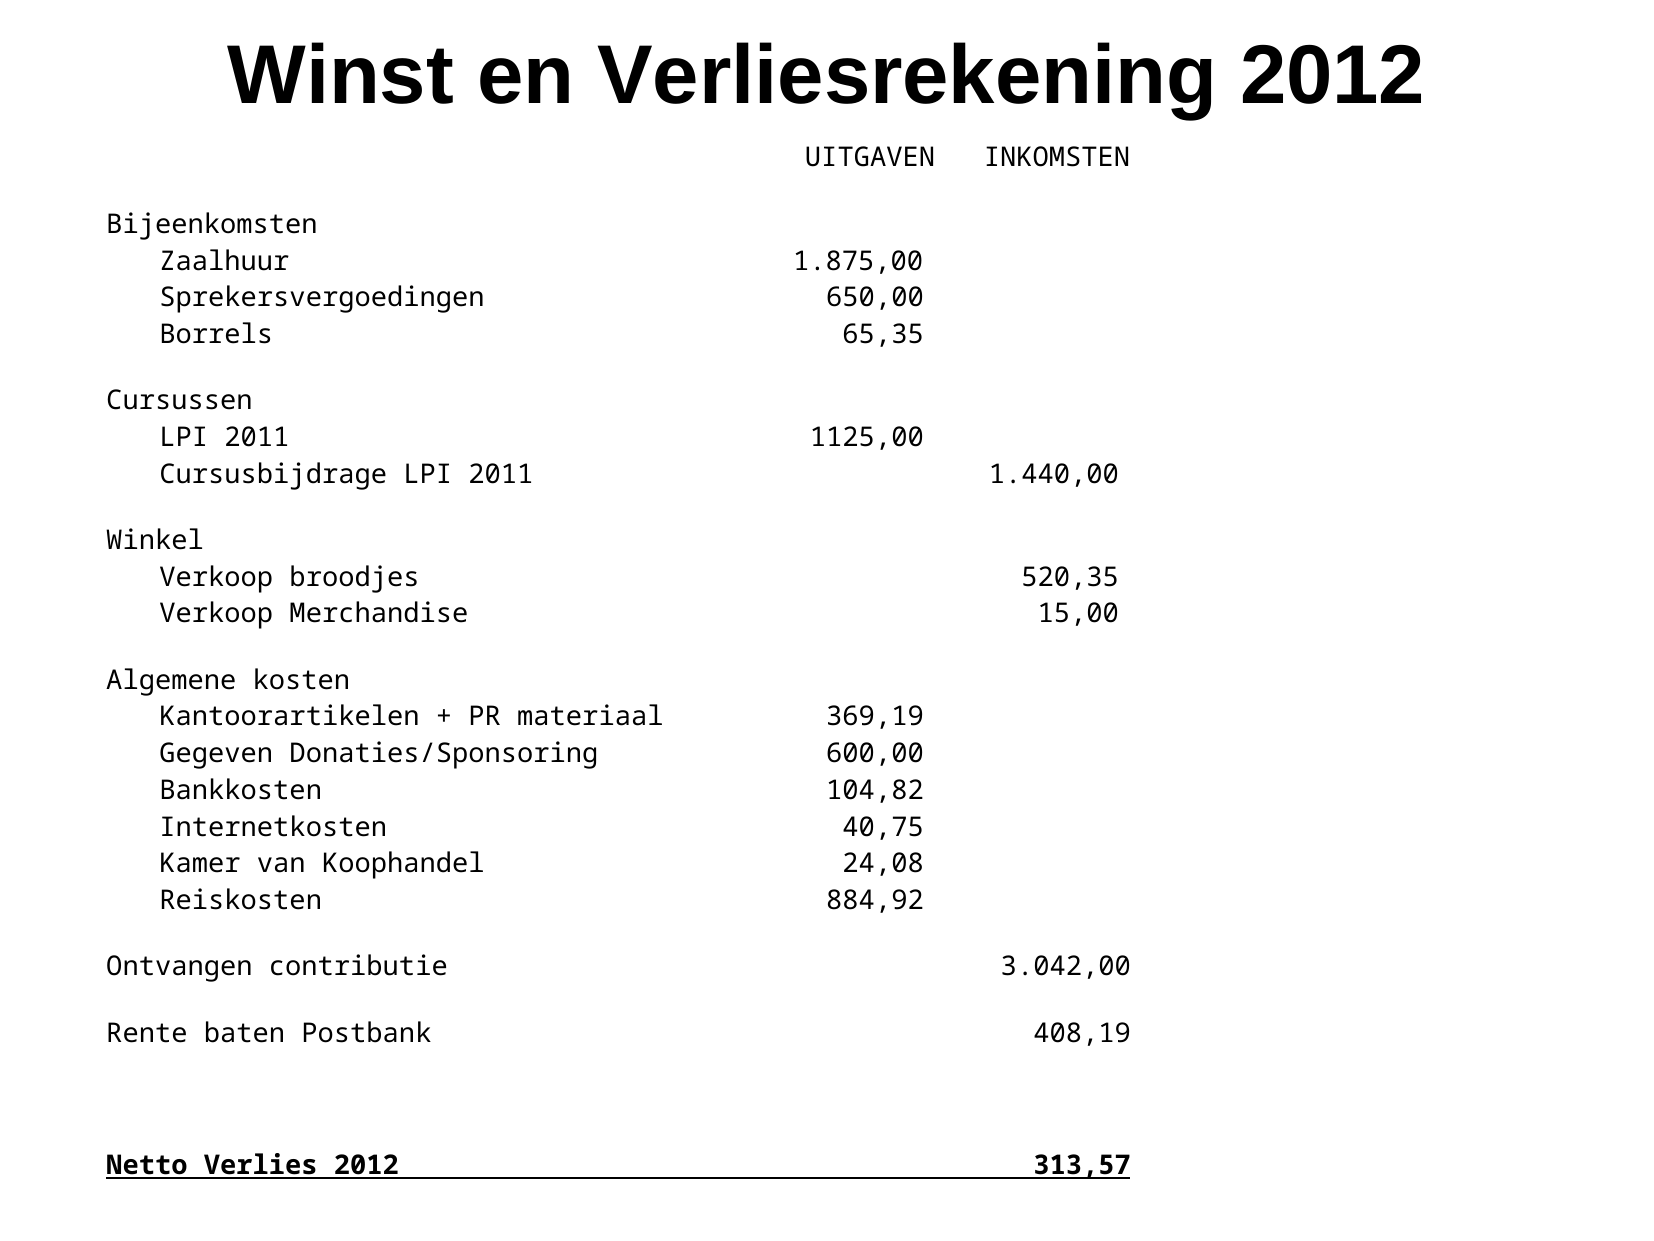

# Winst en Verliesrekening 2012
 UITGAVEN INKOMSTEN
Bijeenkomsten
Zaalhuur 1.875,00
Sprekersvergoedingen 650,00
Borrels 65,35
Cursussen
LPI 2011 1125,00
Cursusbijdrage LPI 2011 1.440,00
Winkel
Verkoop broodjes 520,35
Verkoop Merchandise 15,00
Algemene kosten
Kantoorartikelen + PR materiaal 369,19
Gegeven Donaties/Sponsoring 600,00
Bankkosten 104,82
Internetkosten 40,75
Kamer van Koophandel 24,08
Reiskosten 884,92
Ontvangen contributie 3.042,00
Rente baten Postbank 408,19
Netto Verlies 2012 313,57